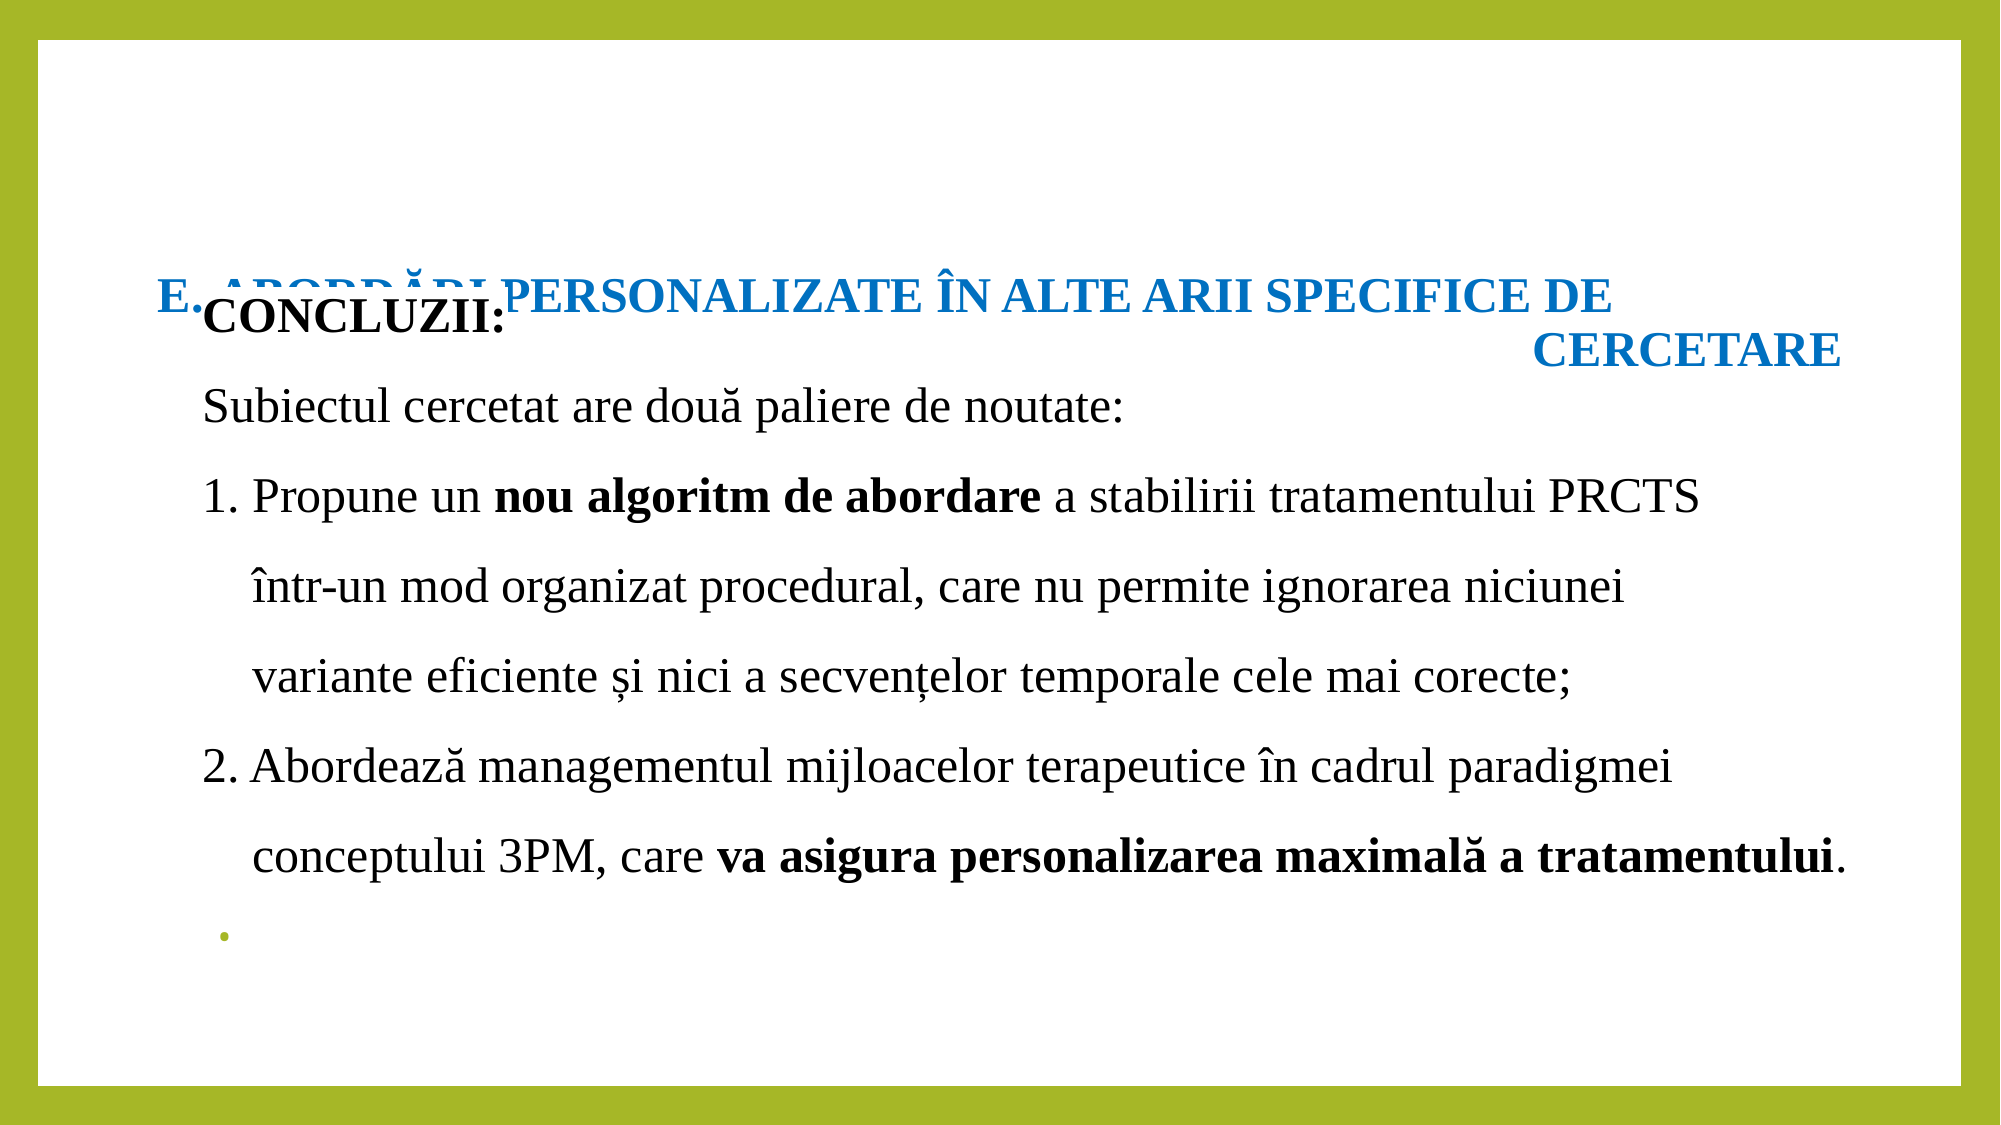

# E. ABORDĂRI PERSONALIZATE ÎN ALTE ARII SPECIFICE DE CERCETARE
CONCLUZII:
Subiectul cercetat are două paliere de noutate:
1. Propune un nou algoritm de abordare a stabilirii tratamentului PRCTS
 într-un mod organizat procedural, care nu permite ignorarea niciunei
 variante eficiente și nici a secvențelor temporale cele mai corecte;
2. Abordează managementul mijloacelor terapeutice în cadrul paradigmei
 conceptului 3PM, care va asigura personalizarea maximală a tratamentului.